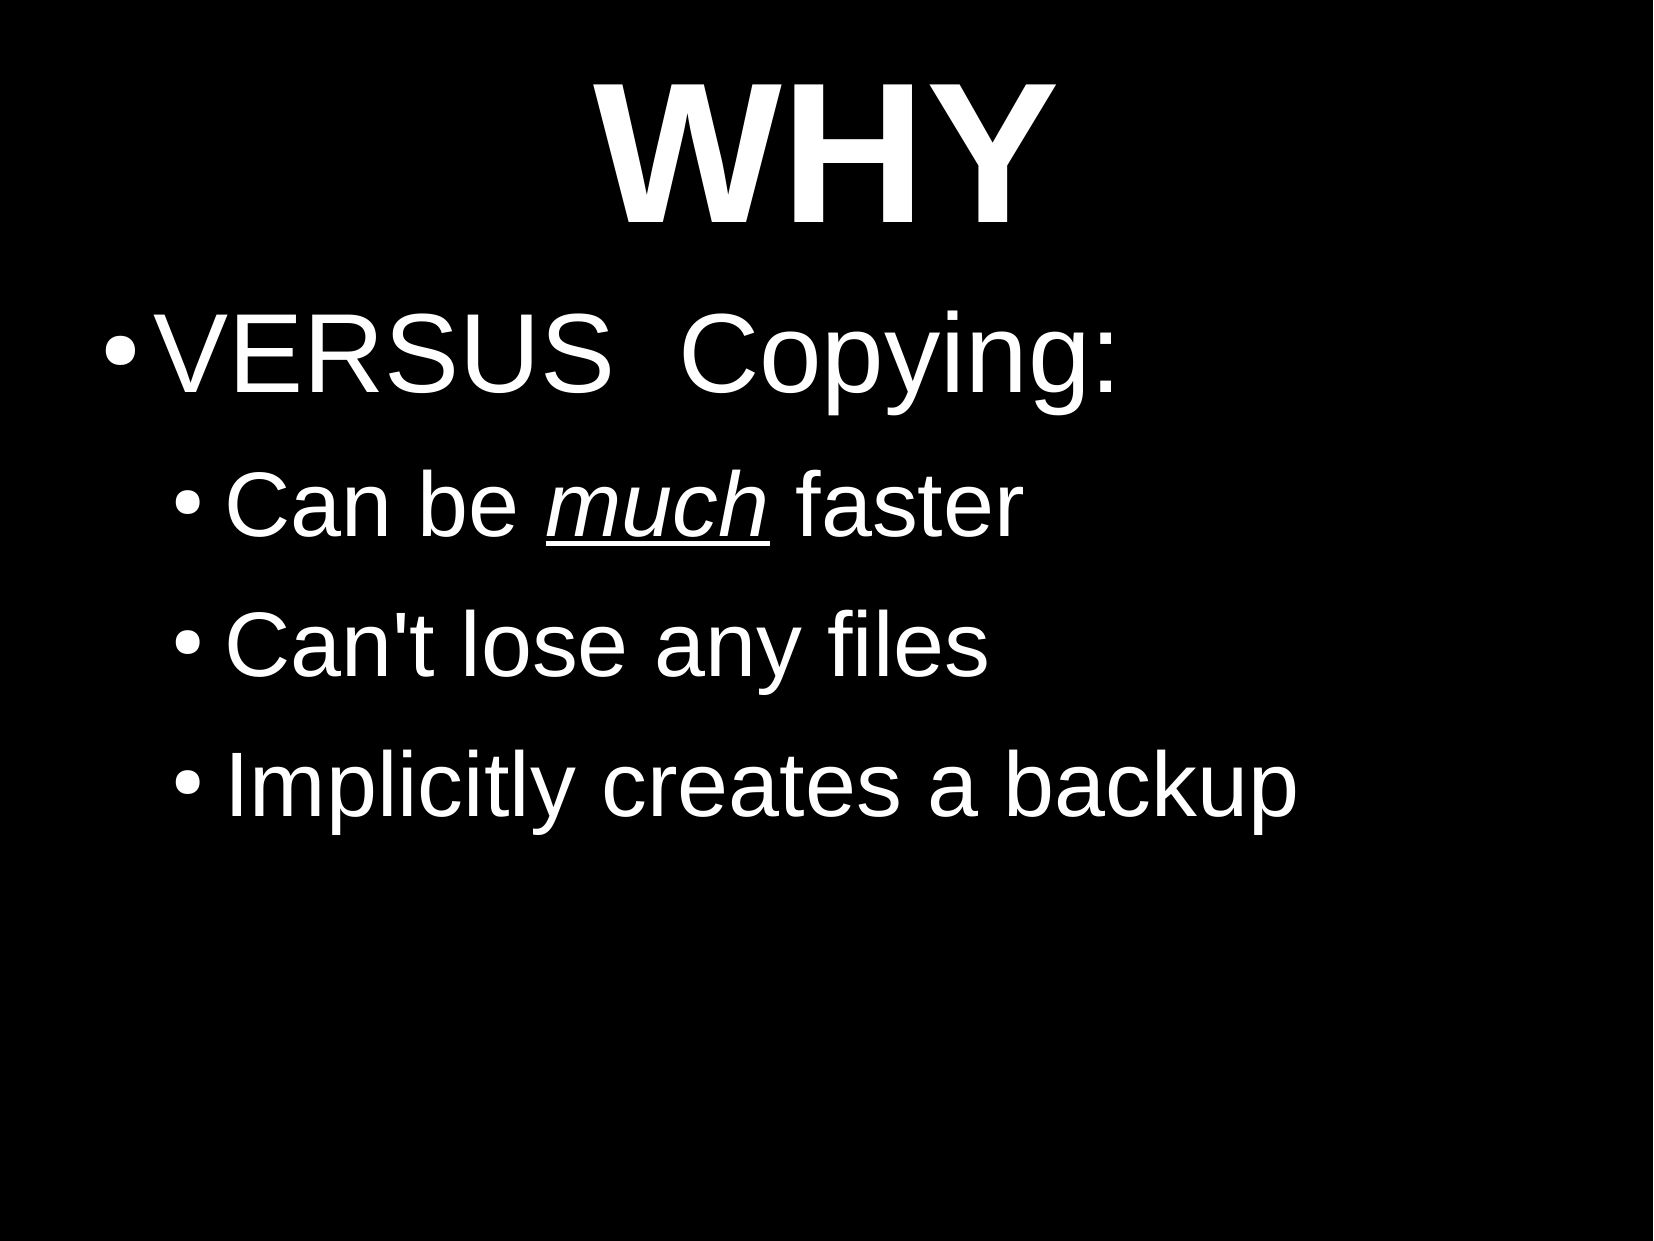

# WHY
VERSUS Copying:
Can be much faster
Can't lose any files
Implicitly creates a backup